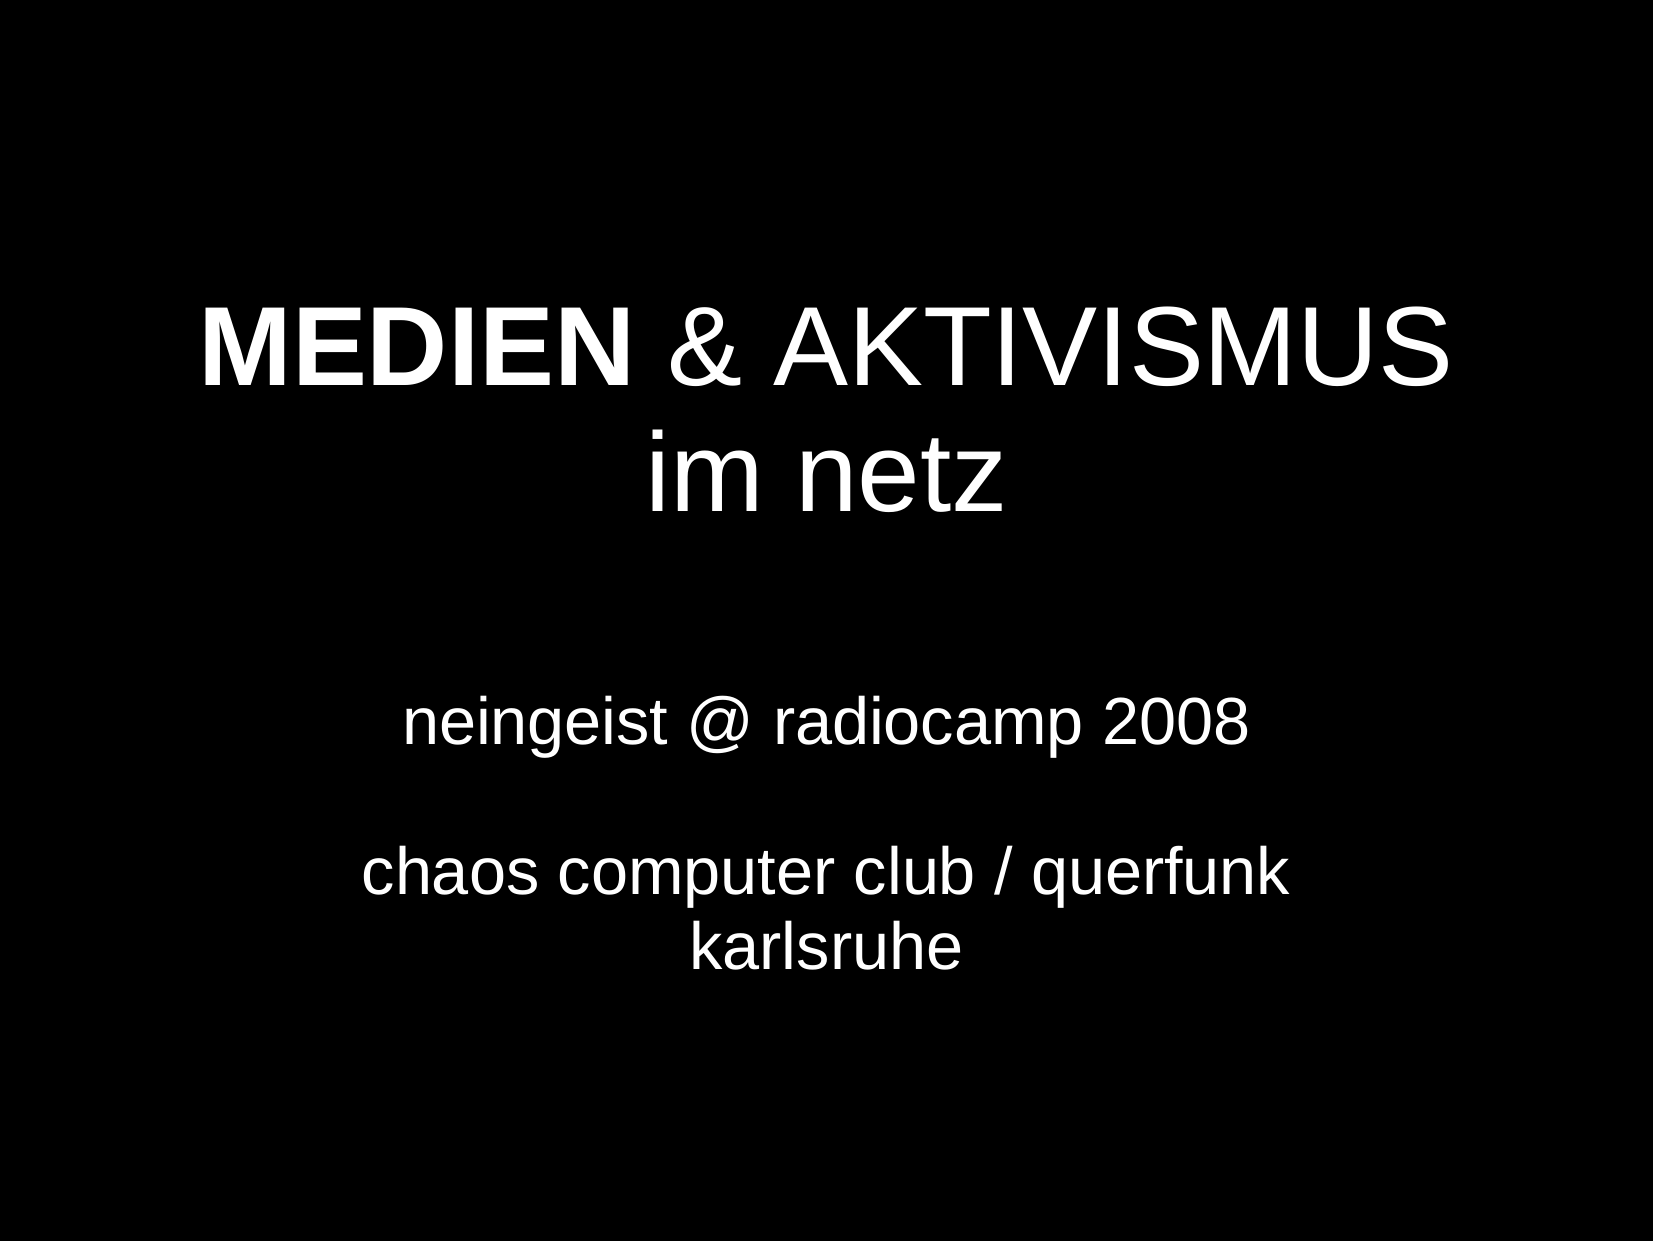

# MEDIEN & AKTIVISMUS im netz
neingeist @ radiocamp 2008
chaos computer club / querfunk
karlsruhe